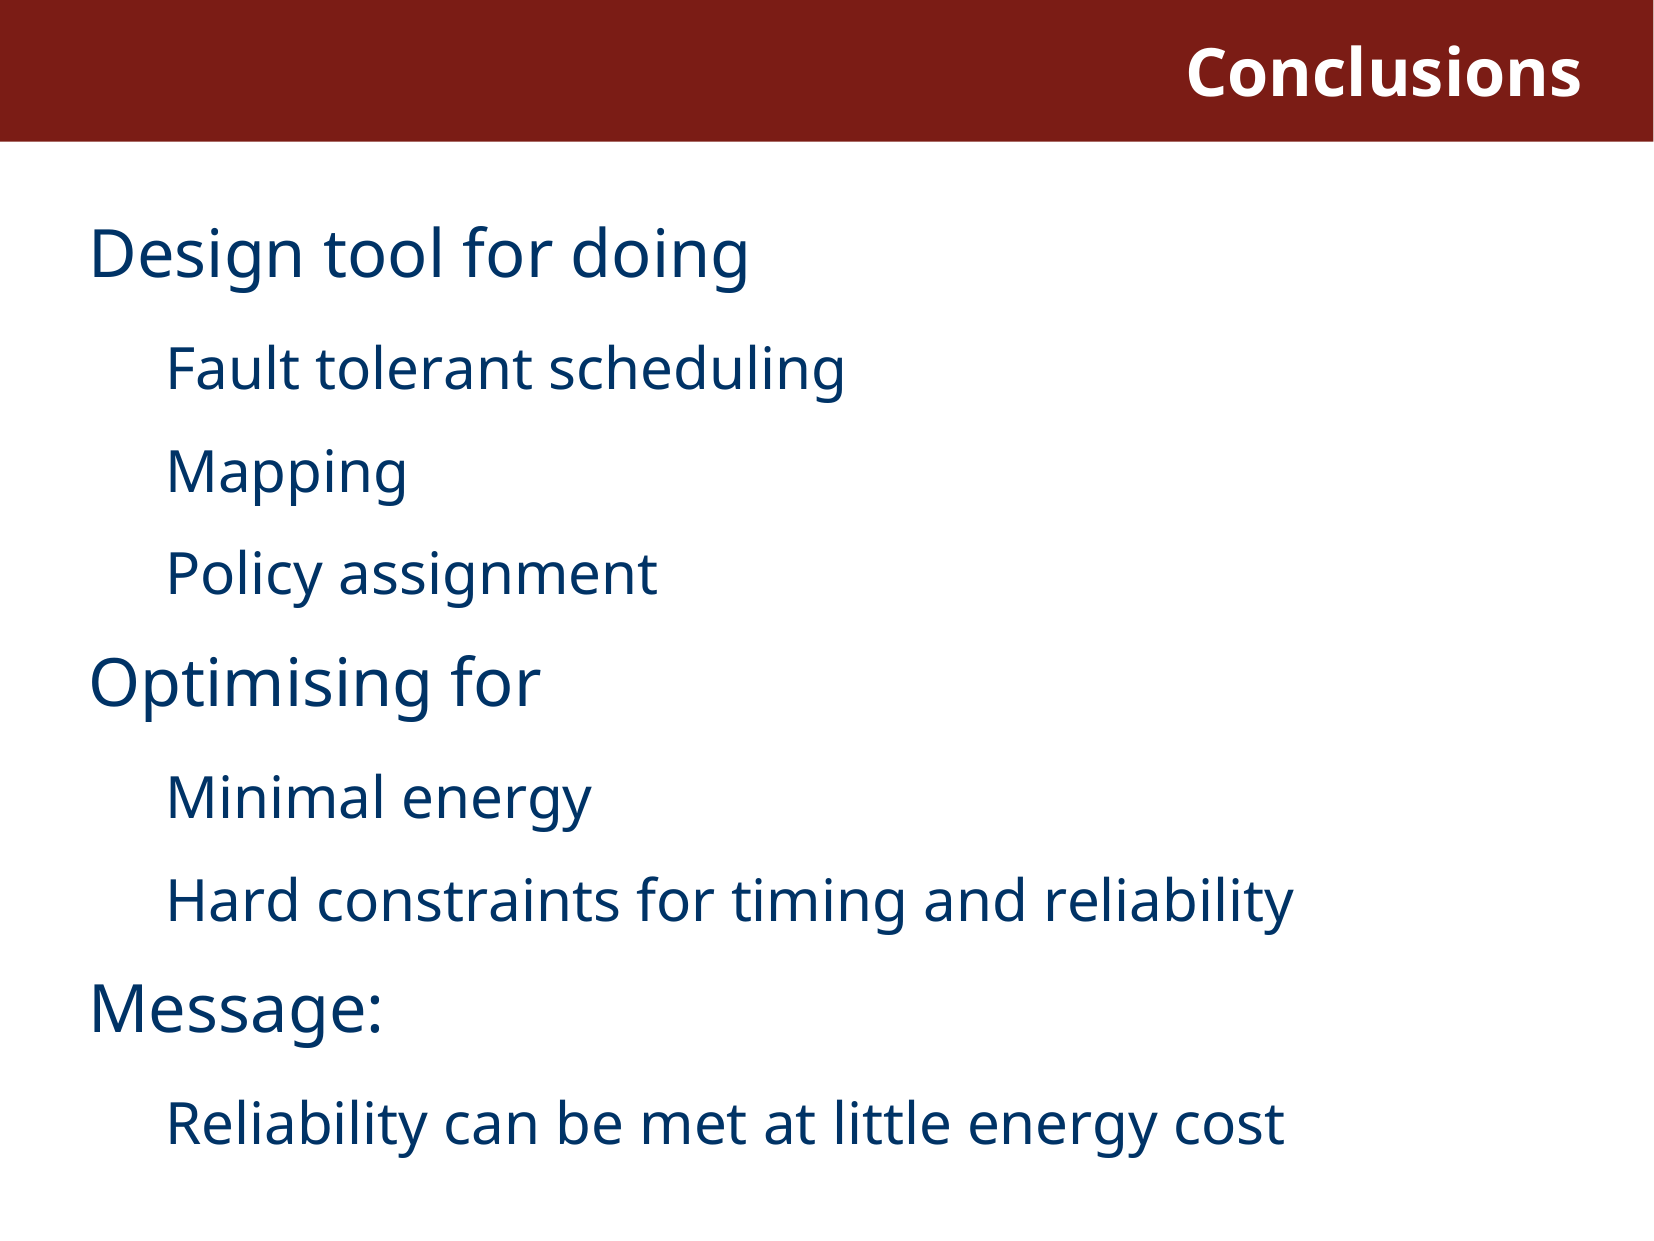

# Conclusions
Design tool for doing
Fault tolerant scheduling
Mapping
Policy assignment
Optimising for
Minimal energy
Hard constraints for timing and reliability
Message:
Reliability can be met at little energy cost